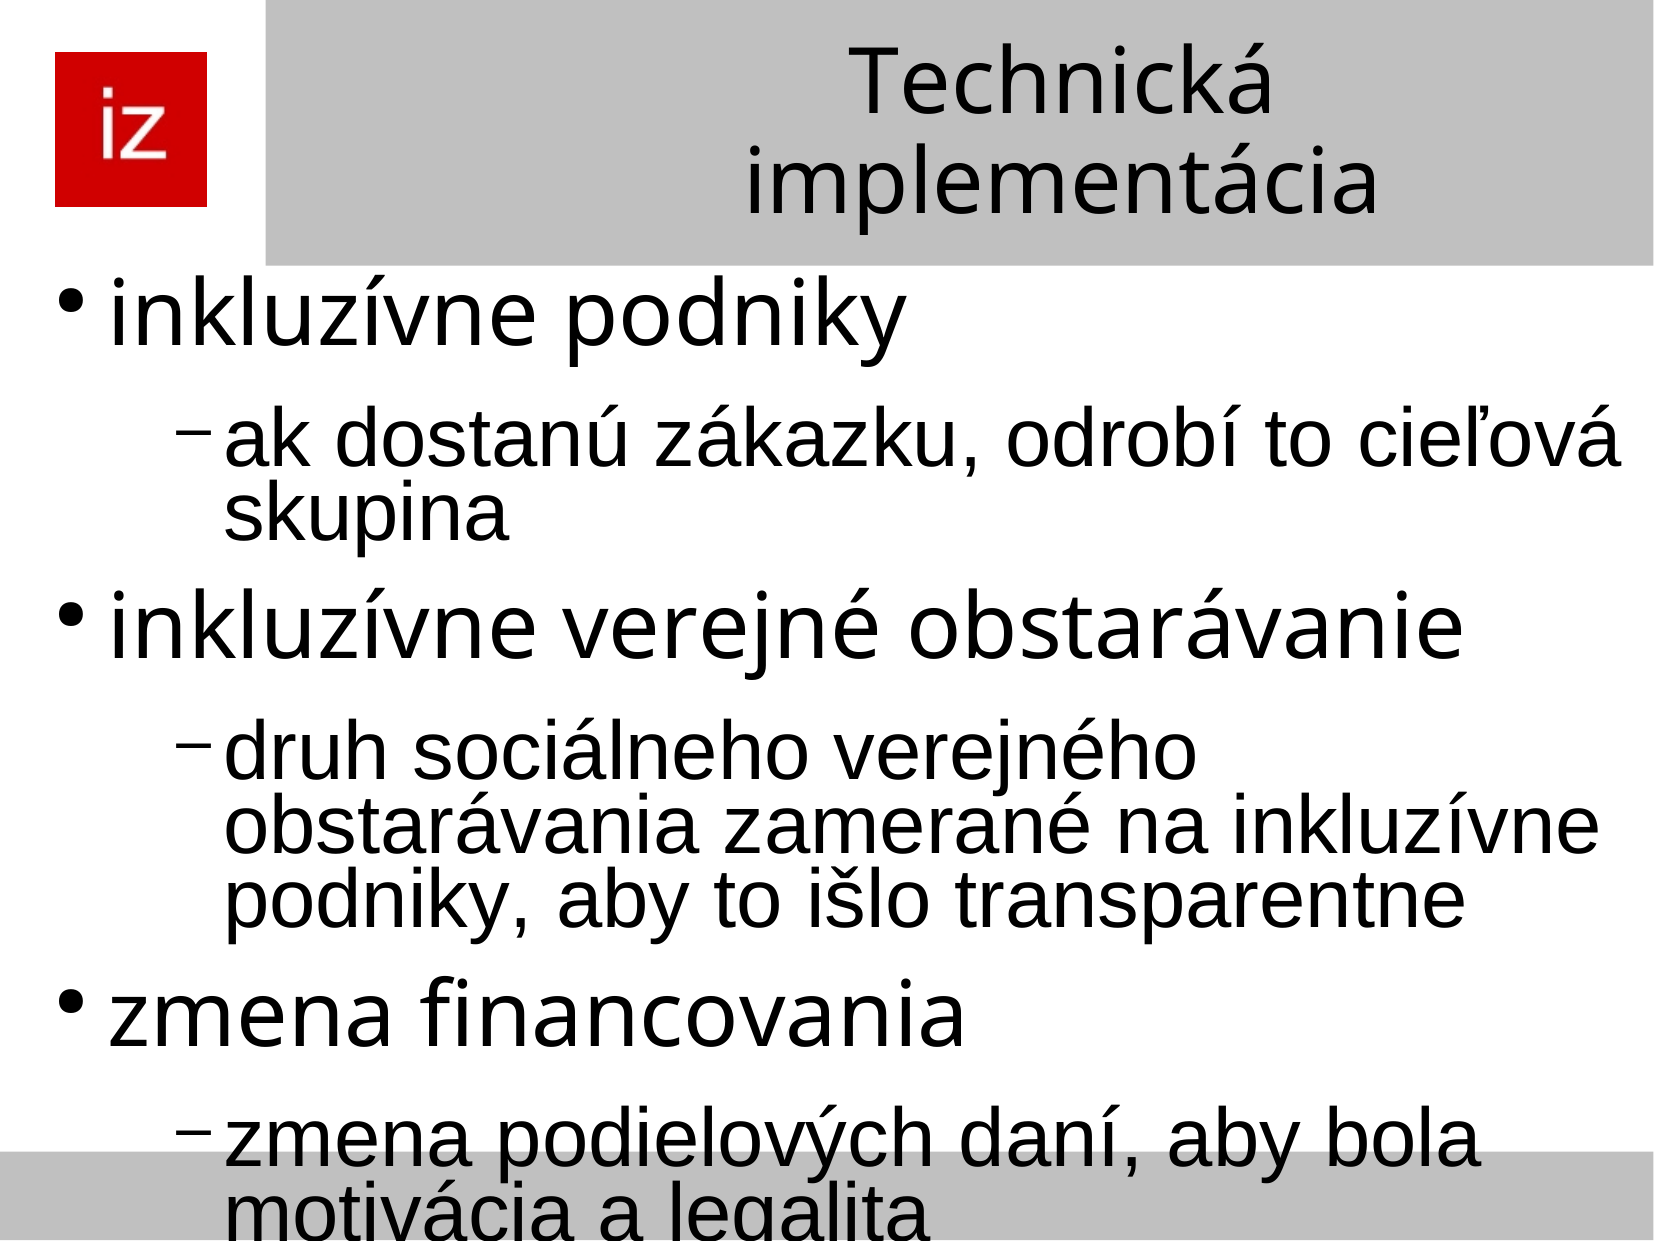

# Technická implementácia
inkluzívne podniky
ak dostanú zákazku, odrobí to cieľová skupina
inkluzívne verejné obstarávanie
druh sociálneho verejného obstarávania zamerané na inkluzívne podniky, aby to išlo transparentne
zmena financovania
zmena podielových daní, aby bola motivácia a legalita